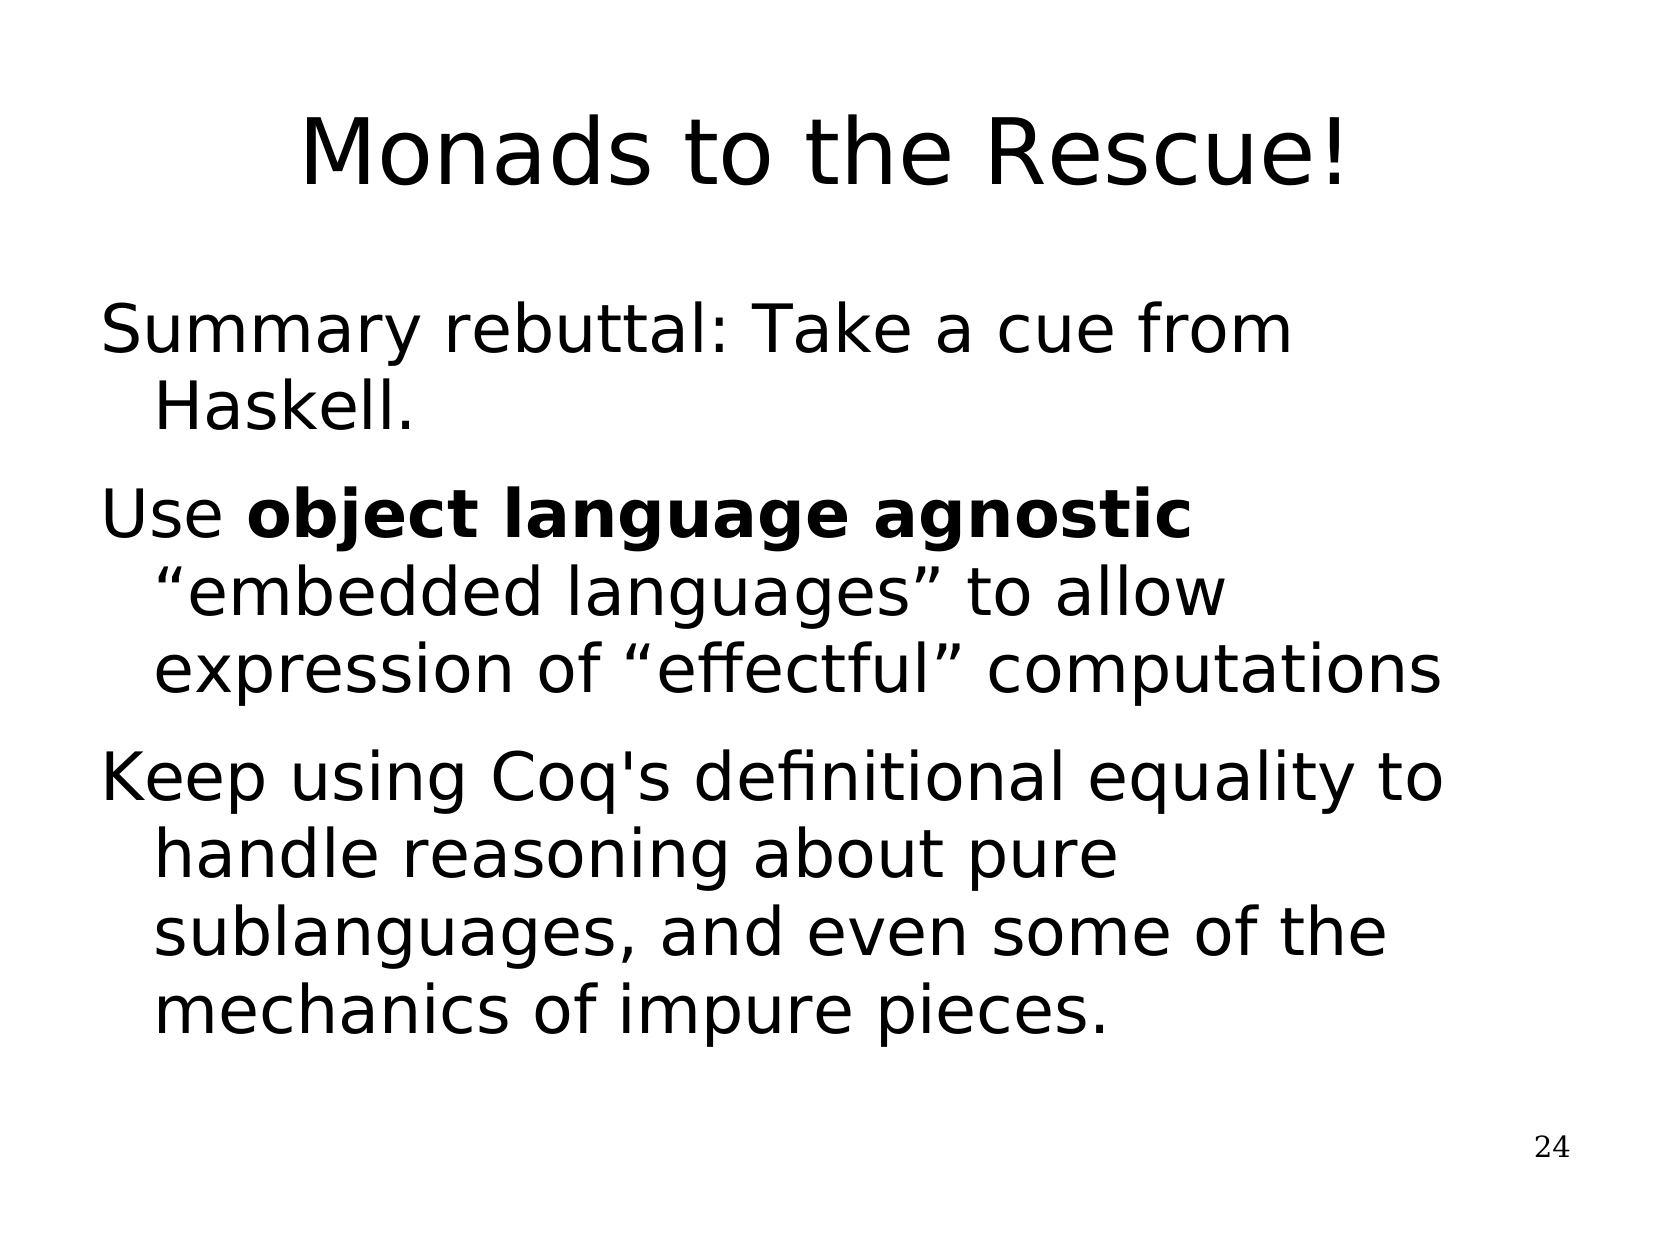

# Monads to the Rescue!
Summary rebuttal: Take a cue from Haskell.
Use object language agnostic “embedded languages” to allow expression of “effectful” computations
Keep using Coq's definitional equality to handle reasoning about pure sublanguages, and even some of the mechanics of impure pieces.
24